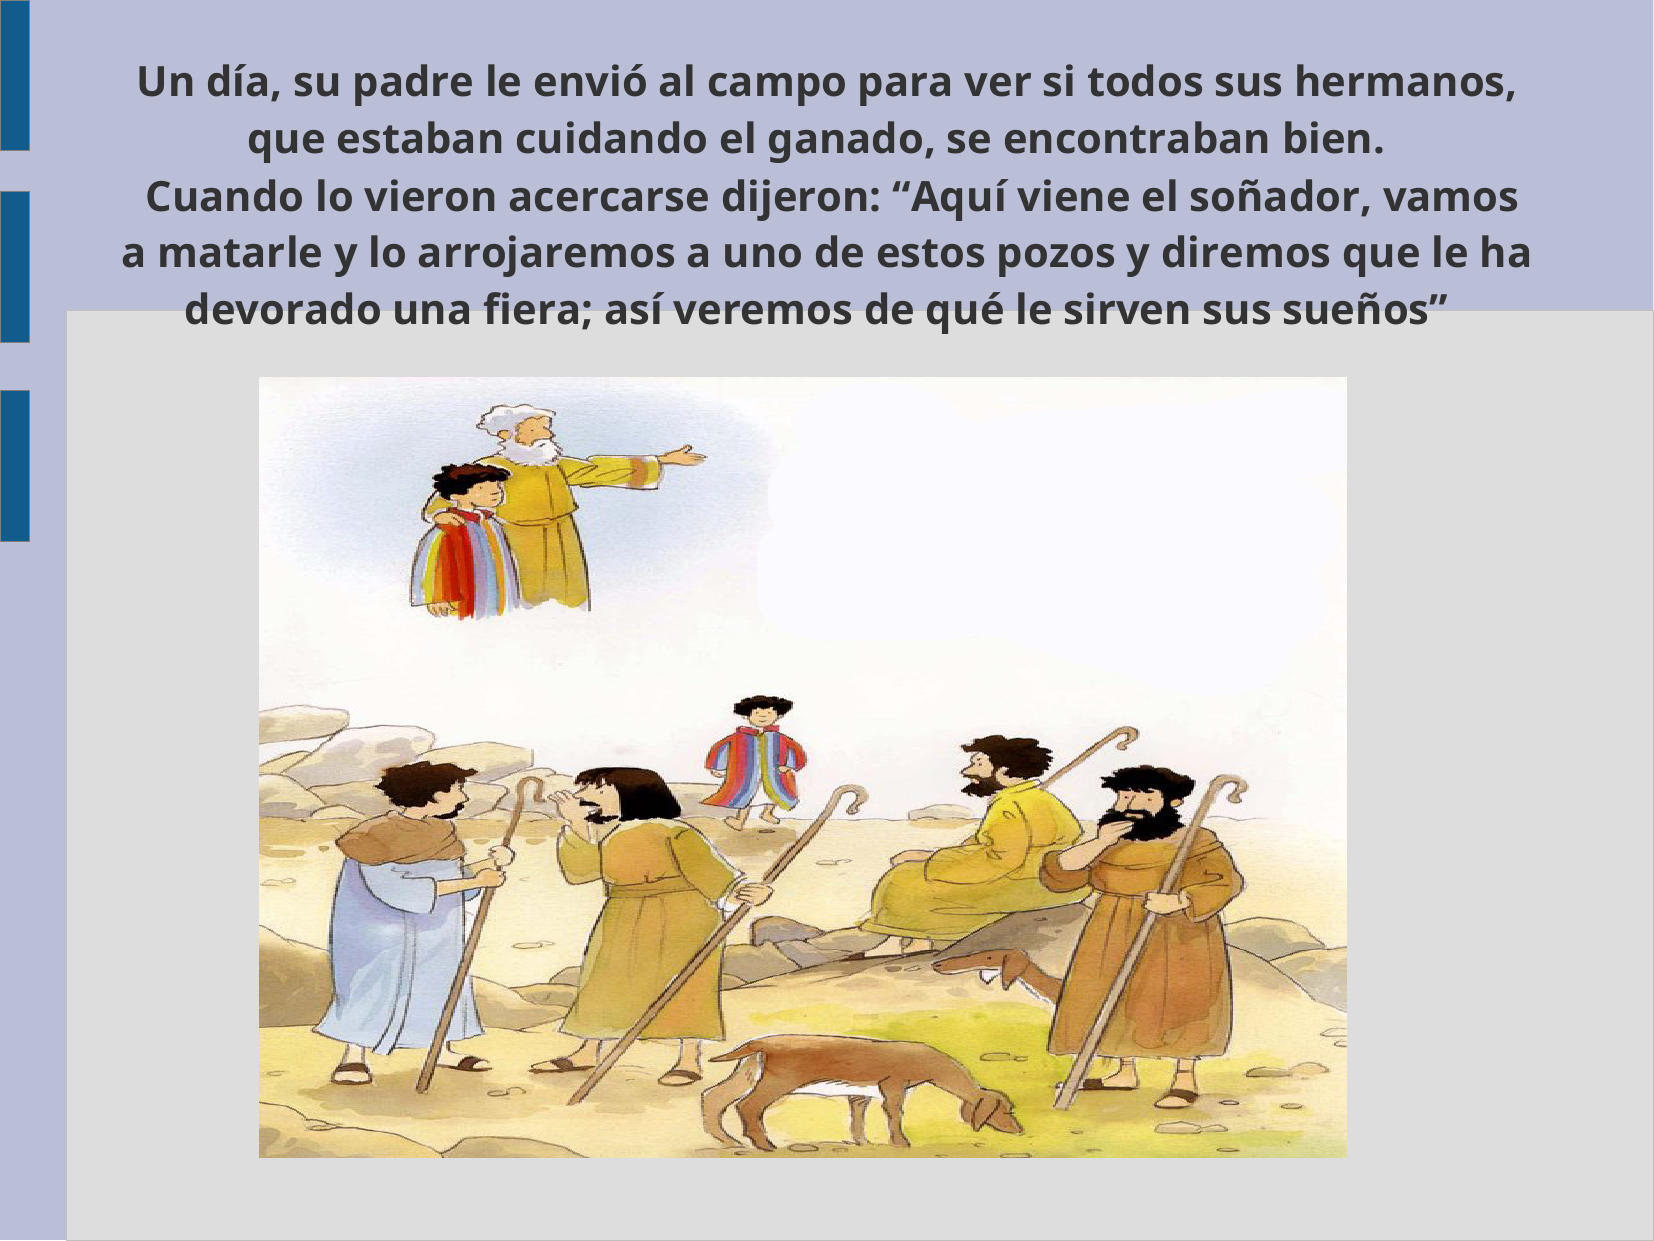

# Un día, su padre le envió al campo para ver si todos sus hermanos, que estaban cuidando el ganado, se encontraban bien.  Cuando lo vieron acercarse dijeron: “Aquí viene el soñador, vamos a matarle y lo arrojaremos a uno de estos pozos y diremos que le ha devorado una fiera; así veremos de qué le sirven sus sueños”